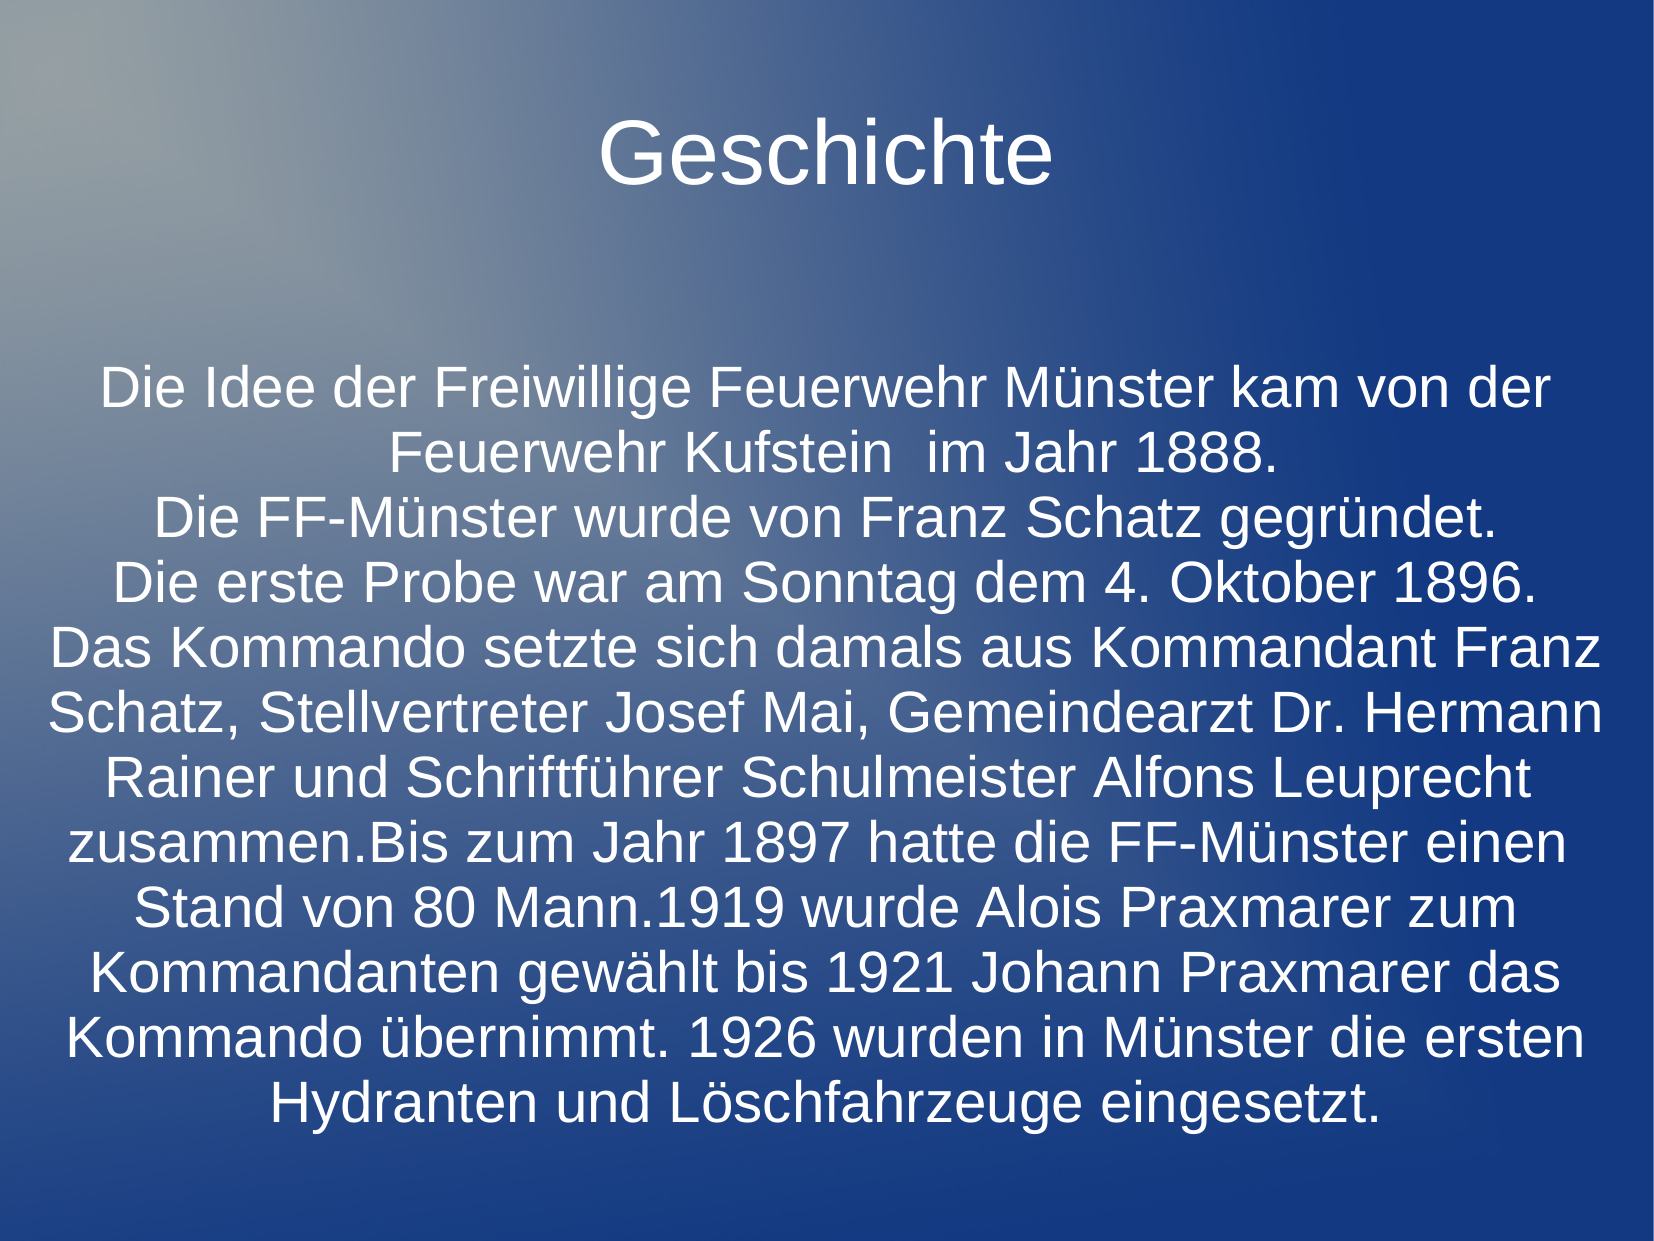

# Geschichte
Die Idee der Freiwillige Feuerwehr Münster kam von der
 Feuerwehr Kufstein im Jahr 1888.
Die FF-Münster wurde von Franz Schatz gegründet.
Die erste Probe war am Sonntag dem 4. Oktober 1896.
Das Kommando setzte sich damals aus Kommandant Franz Schatz, Stellvertreter Josef Mai, Gemeindearzt Dr. Hermann Rainer und Schriftführer Schulmeister Alfons Leuprecht
zusammen.Bis zum Jahr 1897 hatte die FF-Münster einen
Stand von 80 Mann.1919 wurde Alois Praxmarer zum Kommandanten gewählt bis 1921 Johann Praxmarer das Kommando übernimmt. 1926 wurden in Münster die ersten
Hydranten und Löschfahrzeuge eingesetzt.